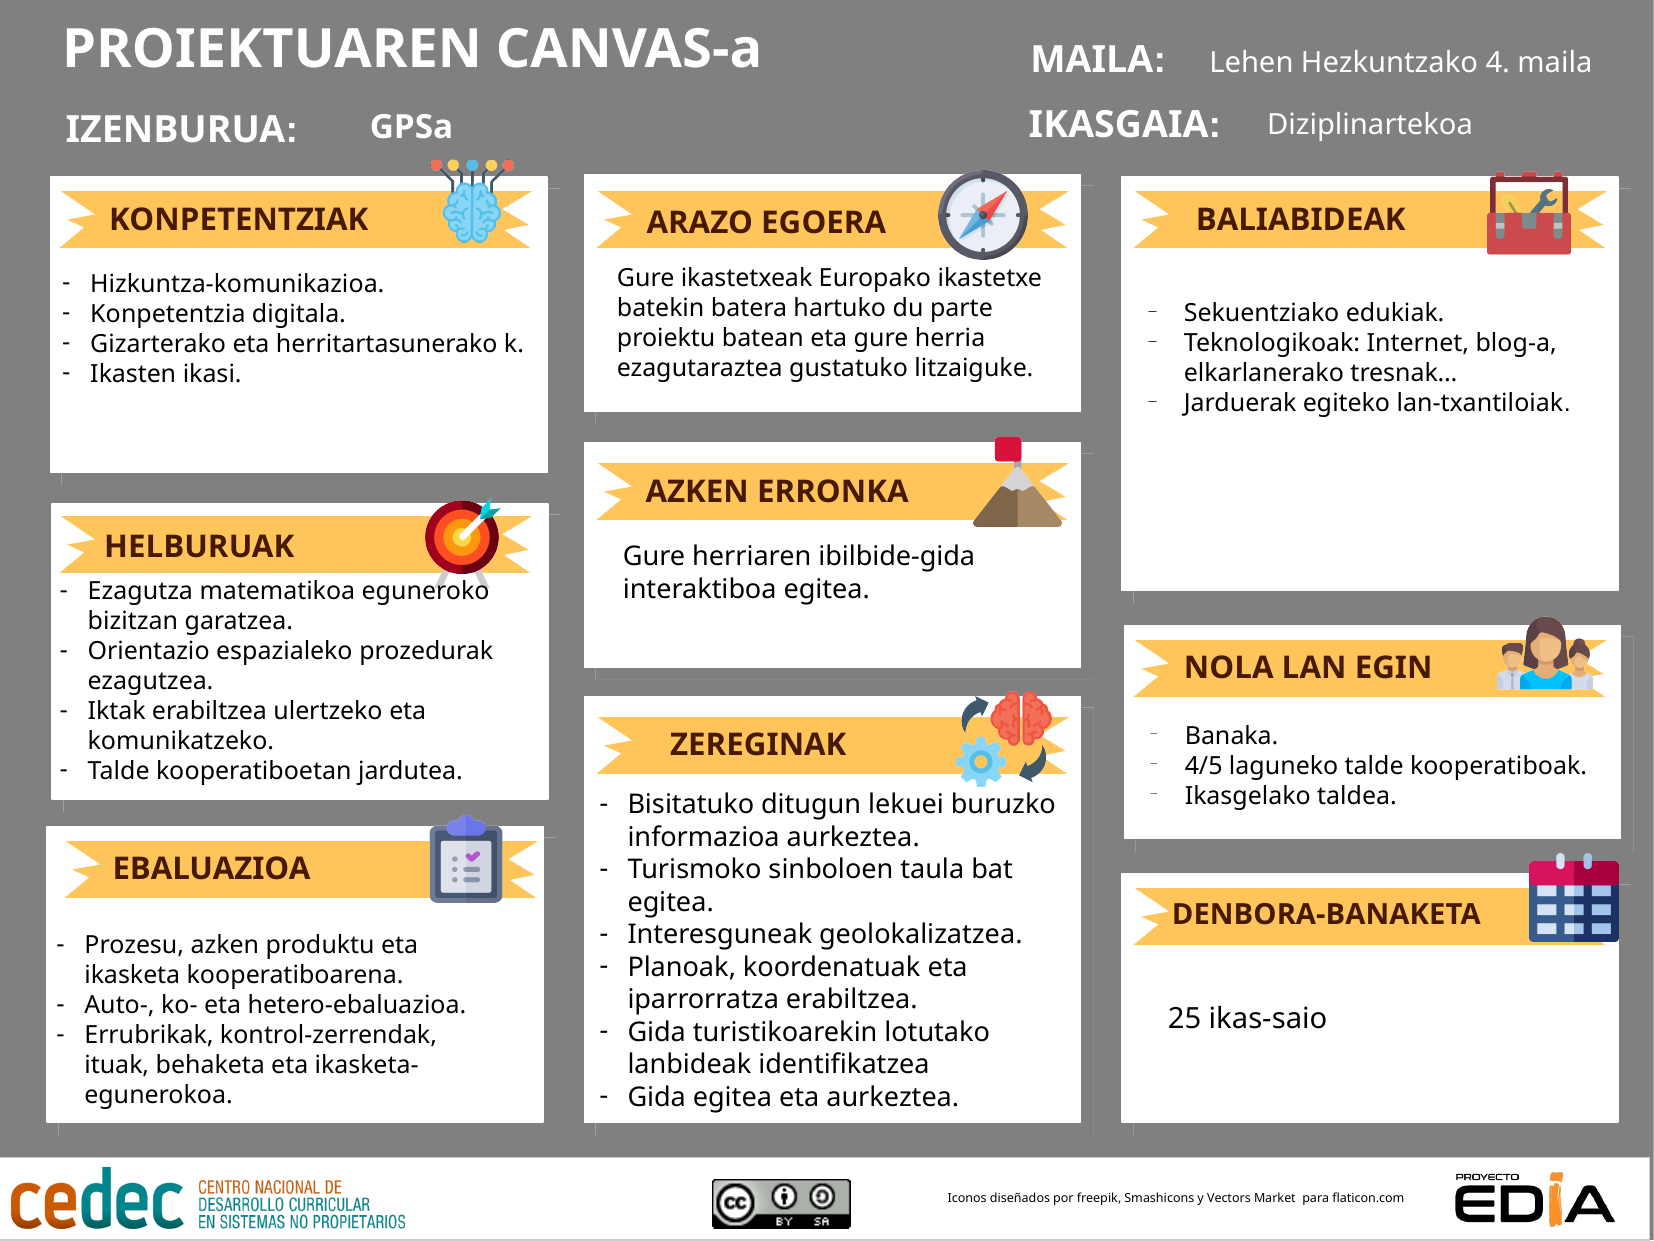

PROIEKTUAREN CANVAS-a
MAILA:
Lehen Hezkuntzako 4. maila
 IKASGAIA:
IZENBURUA:
GPSa
Diziplinartekoa
KONPETENTZIAK
BALIABIDEAK
ARAZO EGOERA
Gure ikastetxeak Europako ikastetxe batekin batera hartuko du parte proiektu batean eta gure herria ezagutaraztea gustatuko litzaiguke.
Hizkuntza-komunikazioa.
Konpetentzia digitala.
Gizarterako eta herritartasunerako k.
Ikasten ikasi.
Sekuentziako edukiak.
Teknologikoak: Internet, blog-a, elkarlanerako tresnak…
Jarduerak egiteko lan-txantiloiak.
AZKEN ERRONKA
HELBURUAK
Gure herriaren ibilbide-gida interaktiboa egitea.
Ezagutza matematikoa eguneroko bizitzan garatzea.
Orientazio espazialeko prozedurak ezagutzea.
Iktak erabiltzea ulertzeko eta komunikatzeko.
Talde kooperatiboetan jardutea.
NOLA LAN EGIN
Banaka.
4/5 laguneko talde kooperatiboak.
Ikasgelako taldea.
ZEREGINAK
Bisitatuko ditugun lekuei buruzko informazioa aurkeztea.
Turismoko sinboloen taula bat egitea.
Interesguneak geolokalizatzea.
Planoak, koordenatuak eta iparrorratza erabiltzea.
Gida turistikoarekin lotutako lanbideak identifikatzea
Gida egitea eta aurkeztea.
EBALUAZIOA
DENBORA-BANAKETA
Prozesu, azken produktu eta ikasketa kooperatiboarena.
Auto-, ko- eta hetero-ebaluazioa.
Errubrikak, kontrol-zerrendak, ituak, behaketa eta ikasketa-egunerokoa.
25 ikas-saio
Iconos diseñados por freepik, Smashicons y Vectors Market para flaticon.com